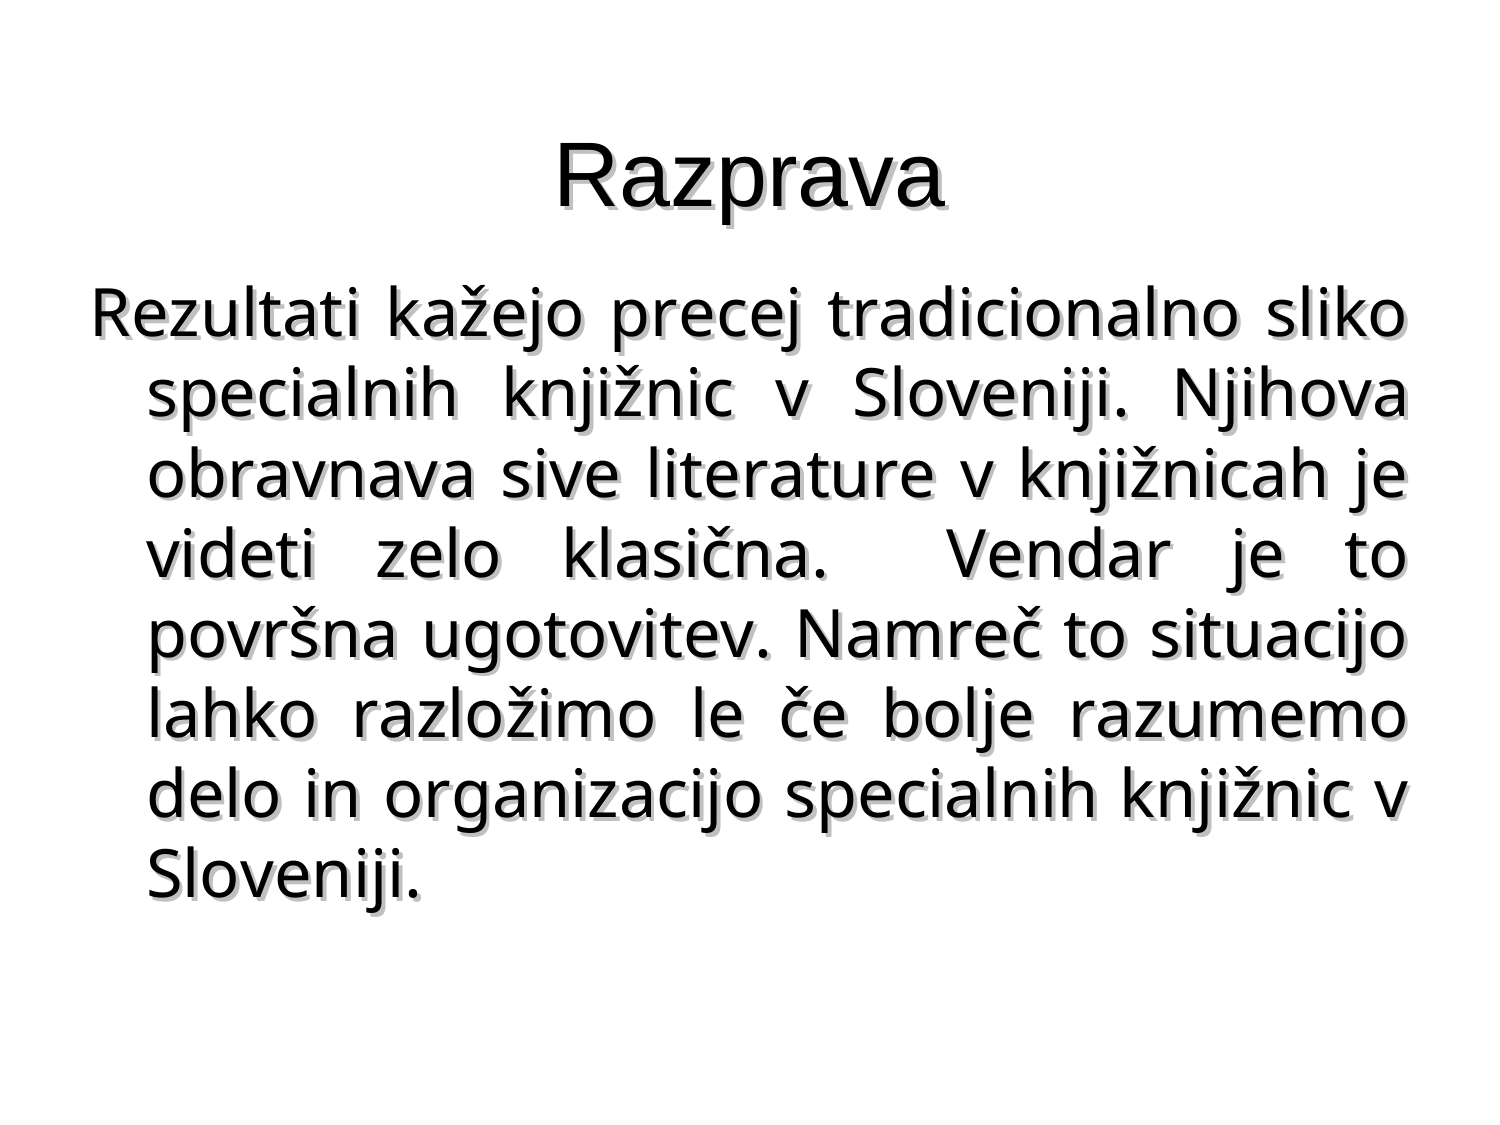

# Razprava
Rezultati kažejo precej tradicionalno sliko specialnih knjižnic v Sloveniji. Njihova obravnava sive literature v knjižnicah je videti zelo klasična. Vendar je to površna ugotovitev. Namreč to situacijo lahko razložimo le če bolje razumemo delo in organizacijo specialnih knjižnic v Sloveniji.
16
Primoz Juznic, University of Ljubljana, Faculty of Arts, Department of Library and Information Science and Book Studies, Slovenia